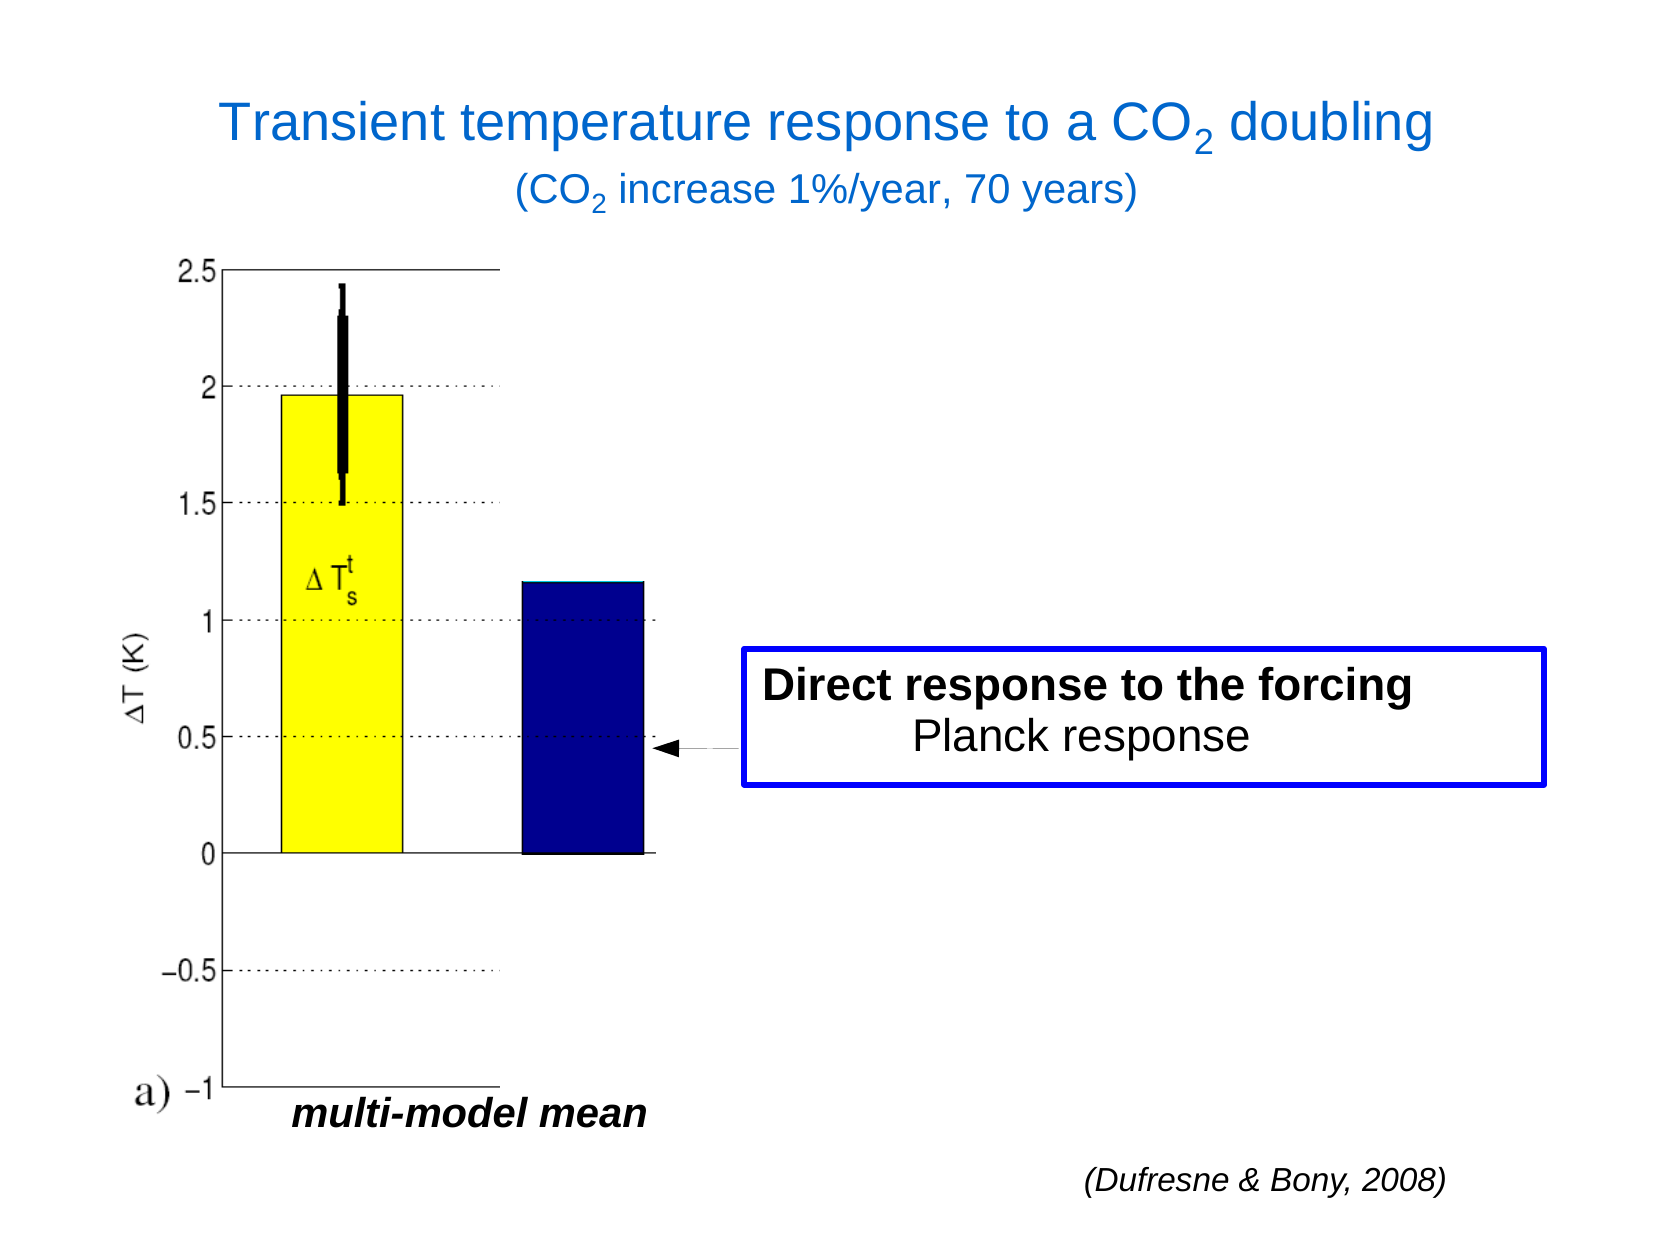

# Transient temperature response to a CO2 doubling (CO2 increase 1%/year, 70 years)
Climate feedbacks: Indirect response to the forcing
	clouds
	snow and ice
	water vapour
	ocean heat uptake
Direct response to the forcing
	Planck response
multi-model mean
(Dufresne & Bony, 2008)